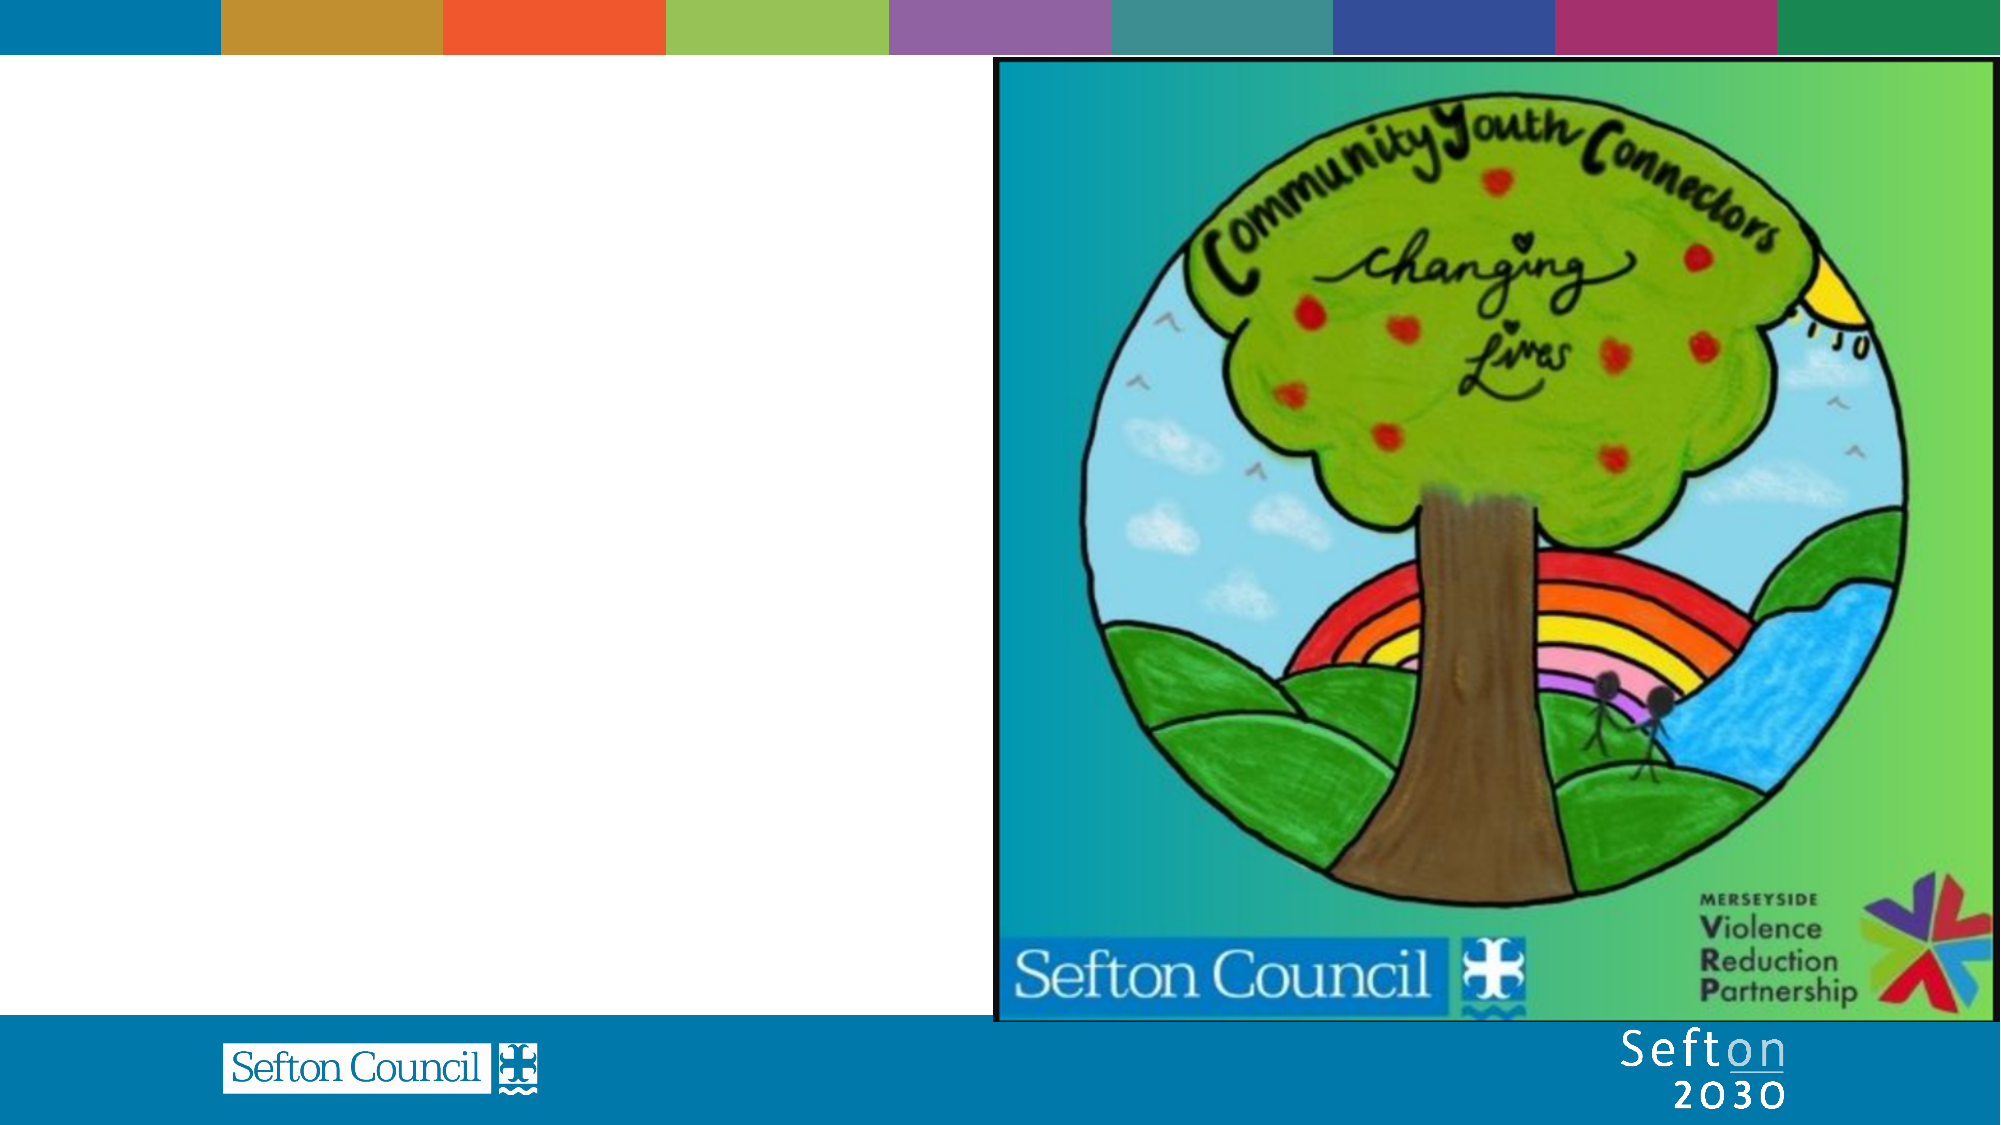

# Sefton Youth Justice Service Community Youth Connectors Ros Stanley